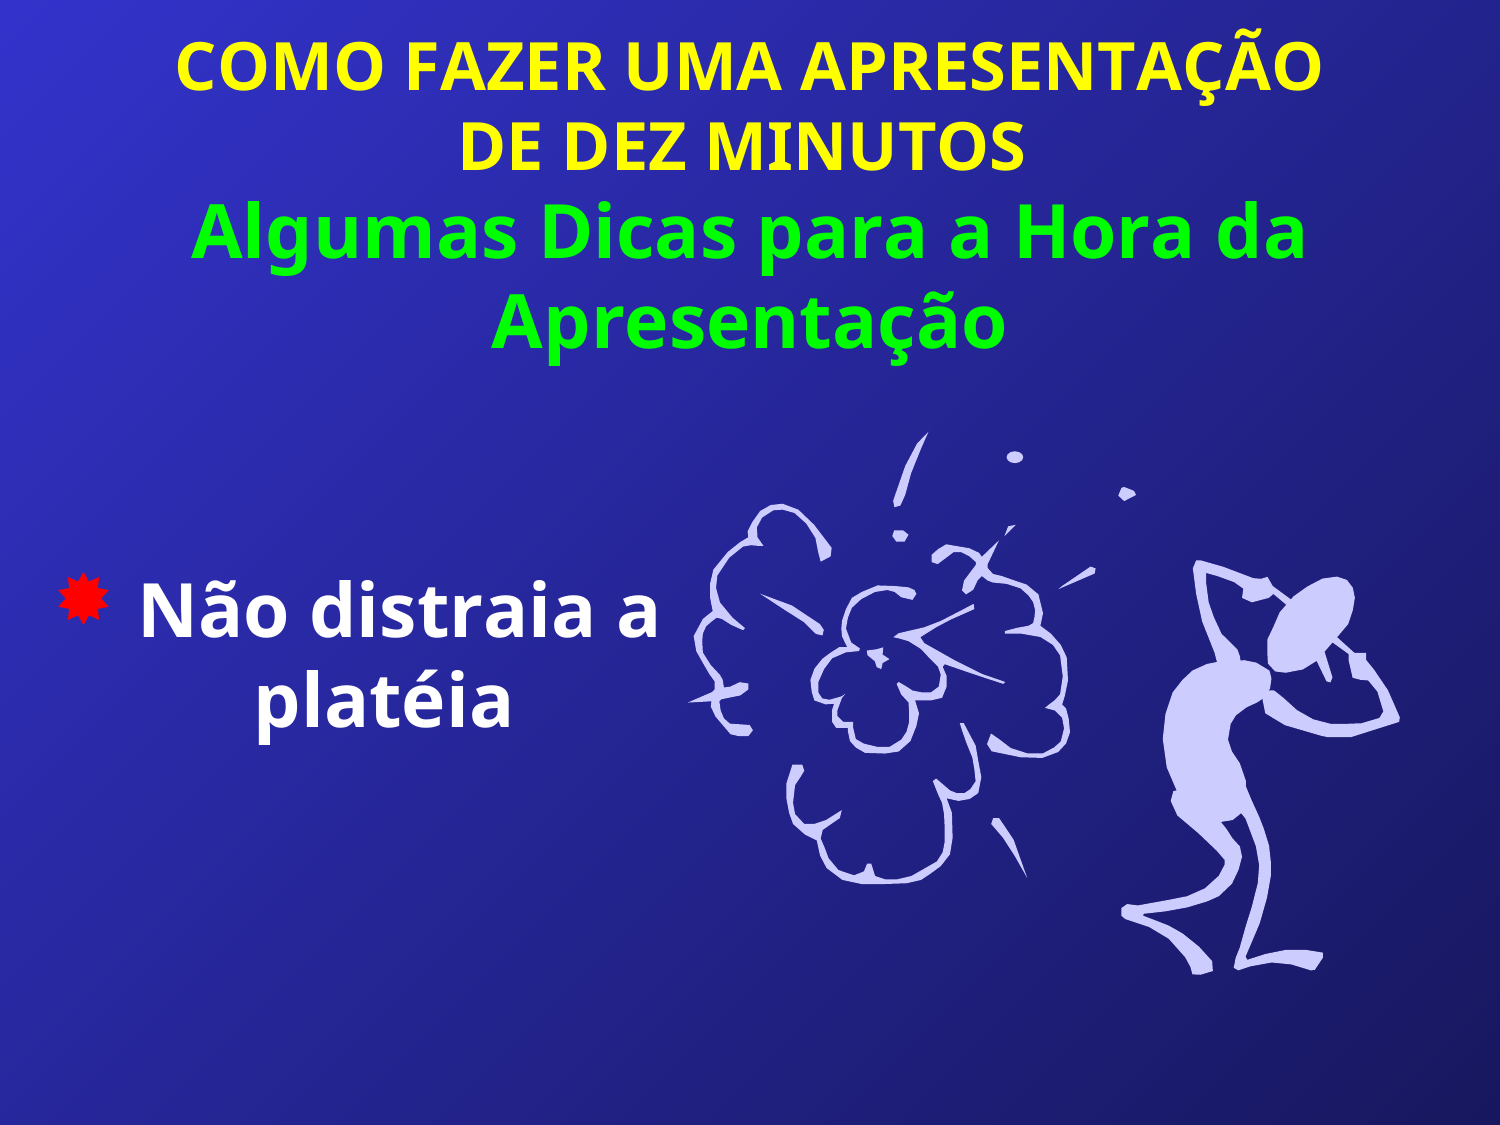

# COMO FAZER UMA APRESENTAÇÃO DE DEZ MINUTOS Algumas Dicas para a Hora da Apresentação
 Não distraia a platéia